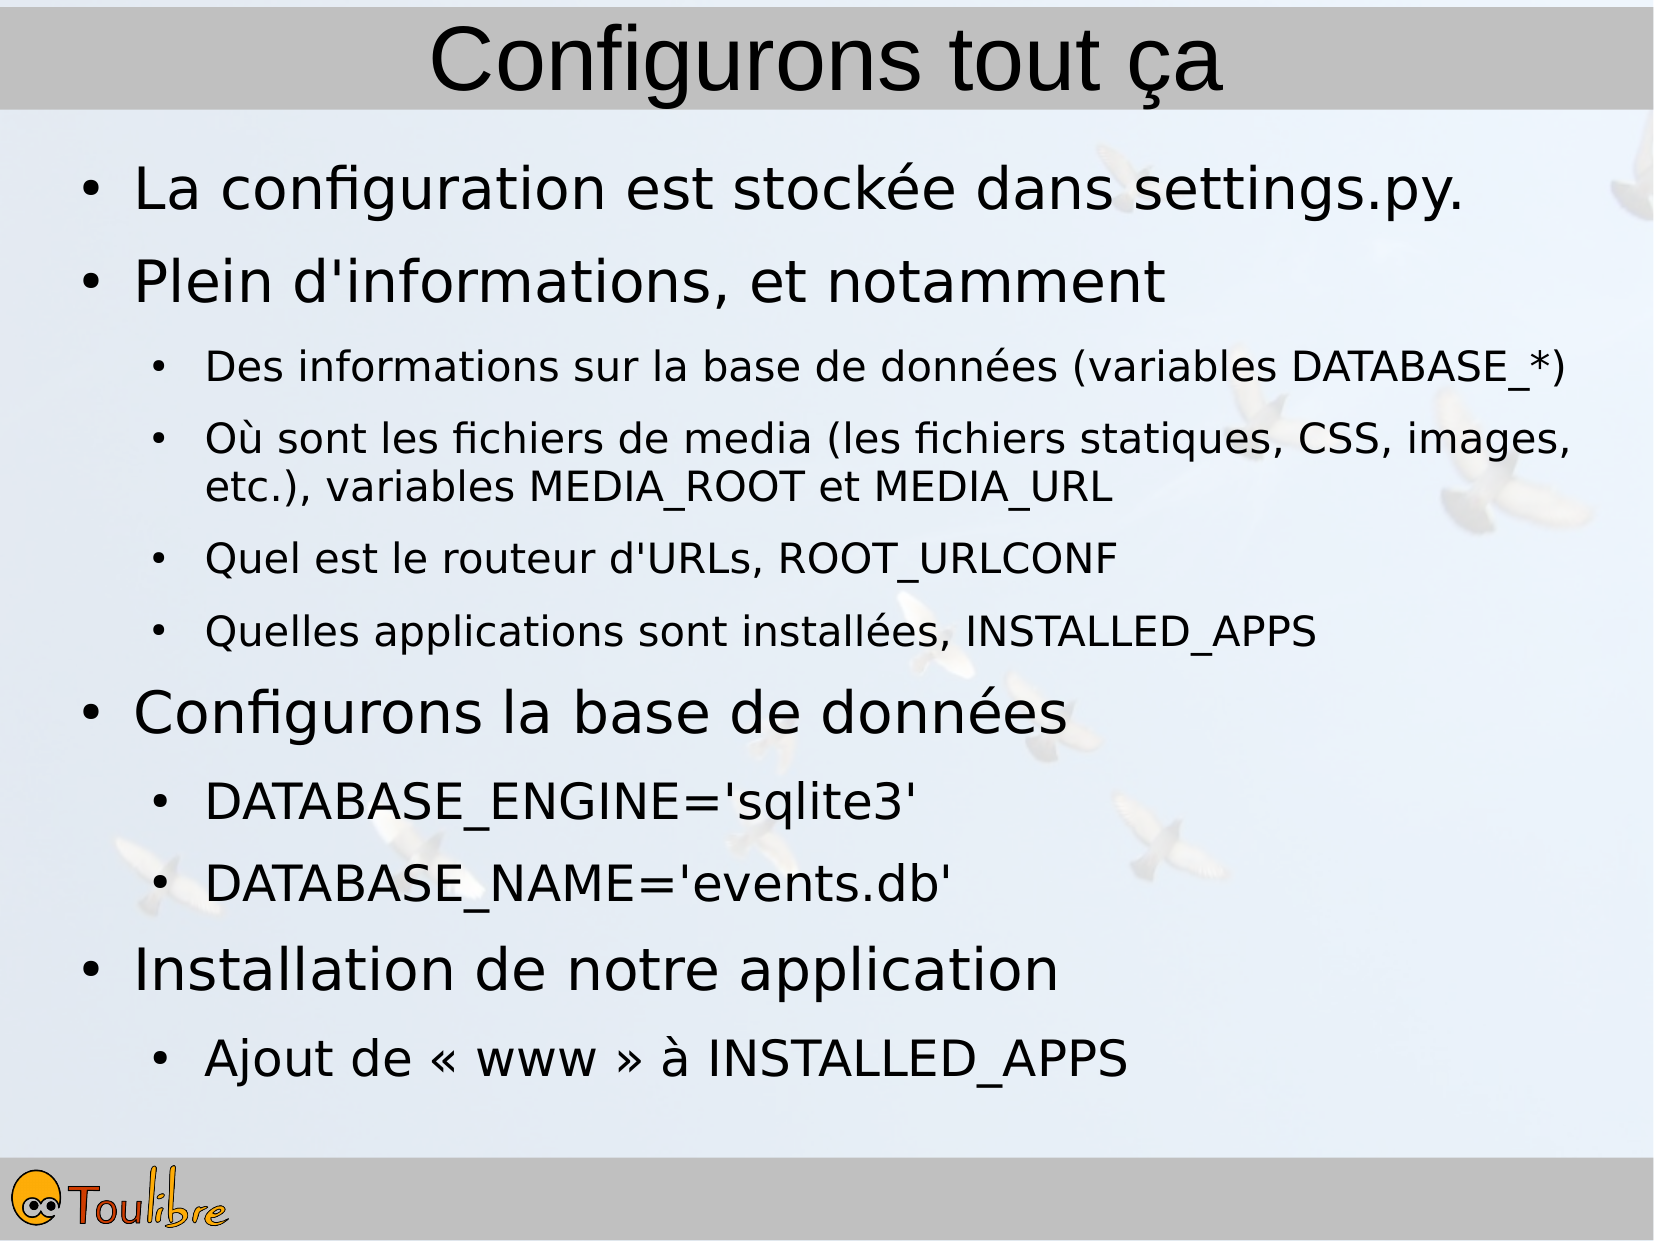

# Configurons tout ça
La configuration est stockée dans settings.py.
Plein d'informations, et notamment
Des informations sur la base de données (variables DATABASE_*)
Où sont les fichiers de media (les fichiers statiques, CSS, images, etc.), variables MEDIA_ROOT et MEDIA_URL
Quel est le routeur d'URLs, ROOT_URLCONF
Quelles applications sont installées, INSTALLED_APPS
Configurons la base de données
DATABASE_ENGINE='sqlite3'
DATABASE_NAME='events.db'
Installation de notre application
Ajout de « www » à INSTALLED_APPS